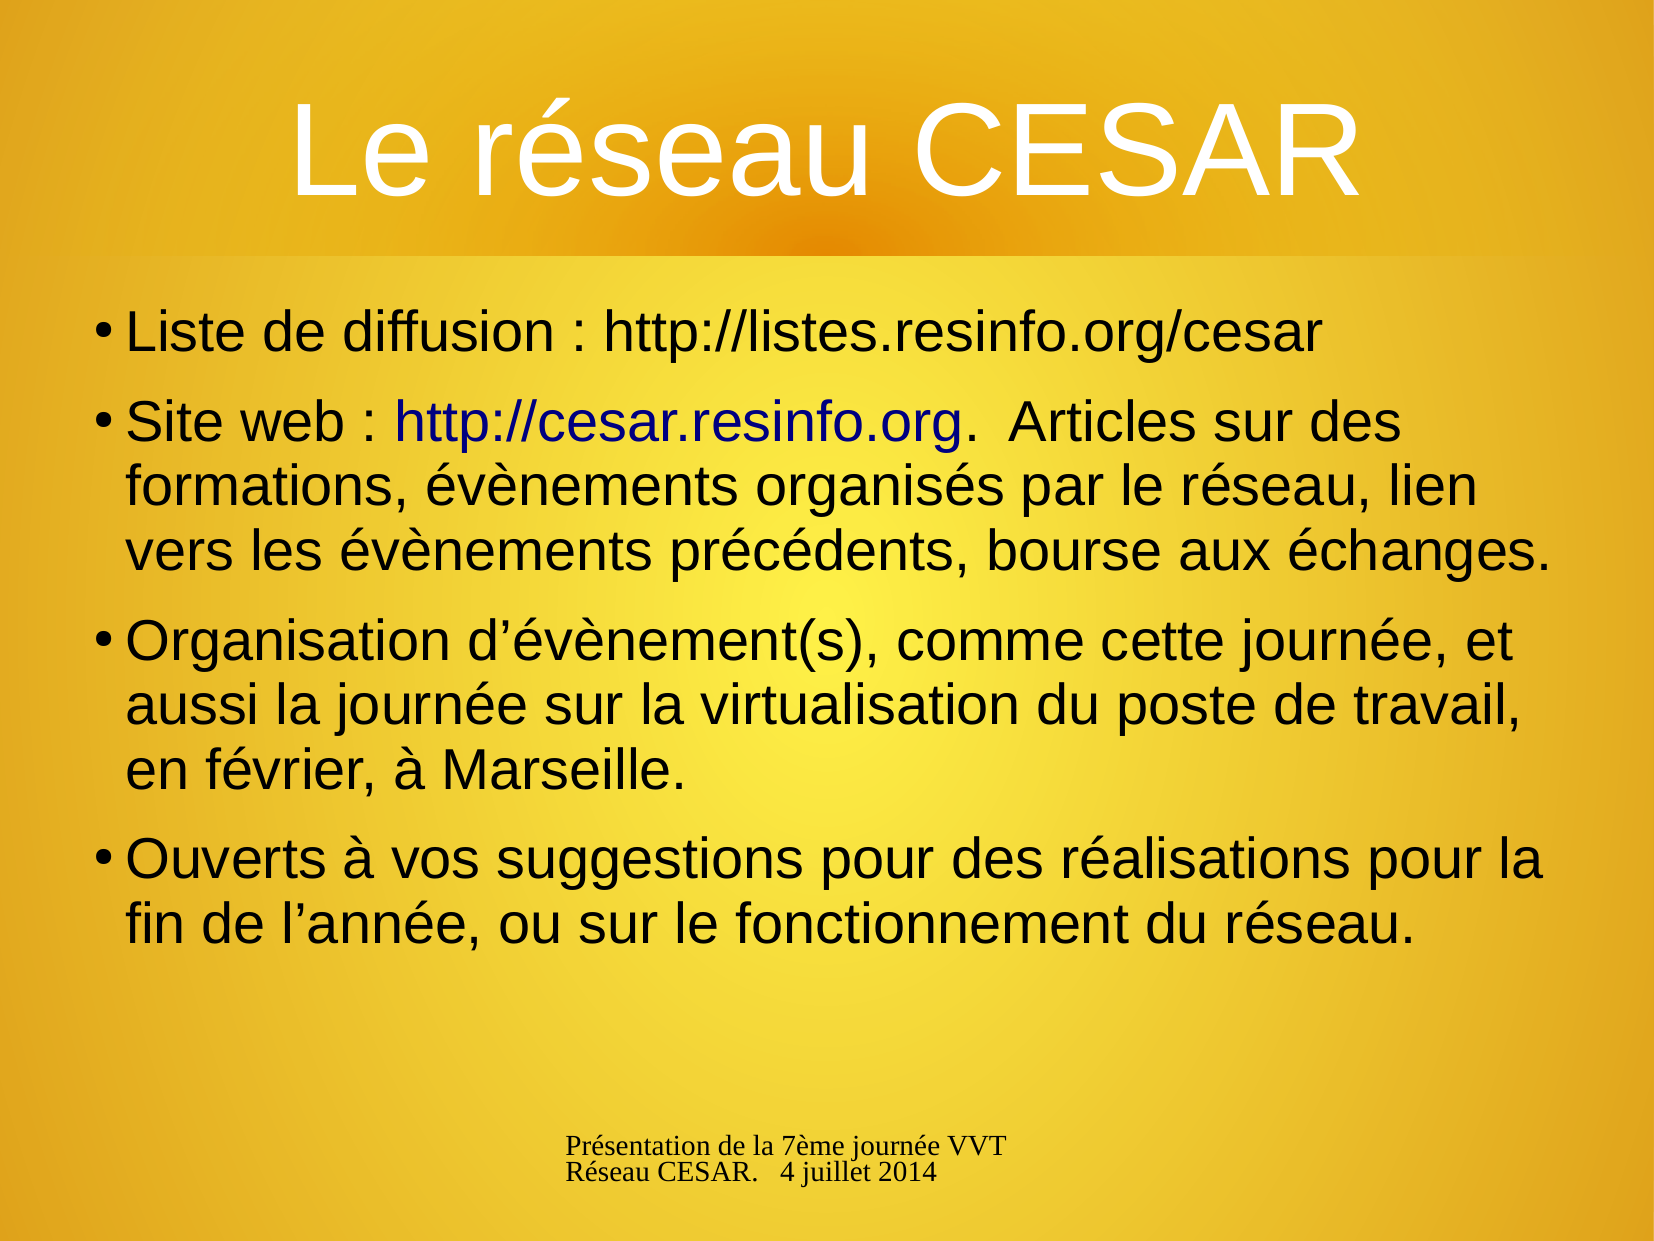

# Le réseau CESAR
Liste de diffusion : http://listes.resinfo.org/cesar
Site web : http://cesar.resinfo.org. Articles sur des formations, évènements organisés par le réseau, lien vers les évènements précédents, bourse aux échanges.
Organisation d’évènement(s), comme cette journée, et aussi la journée sur la virtualisation du poste de travail, en février, à Marseille.
Ouverts à vos suggestions pour des réalisations pour la fin de l’année, ou sur le fonctionnement du réseau.
Présentation de la 7ème journée VVT Réseau CESAR. 4 juillet 2014